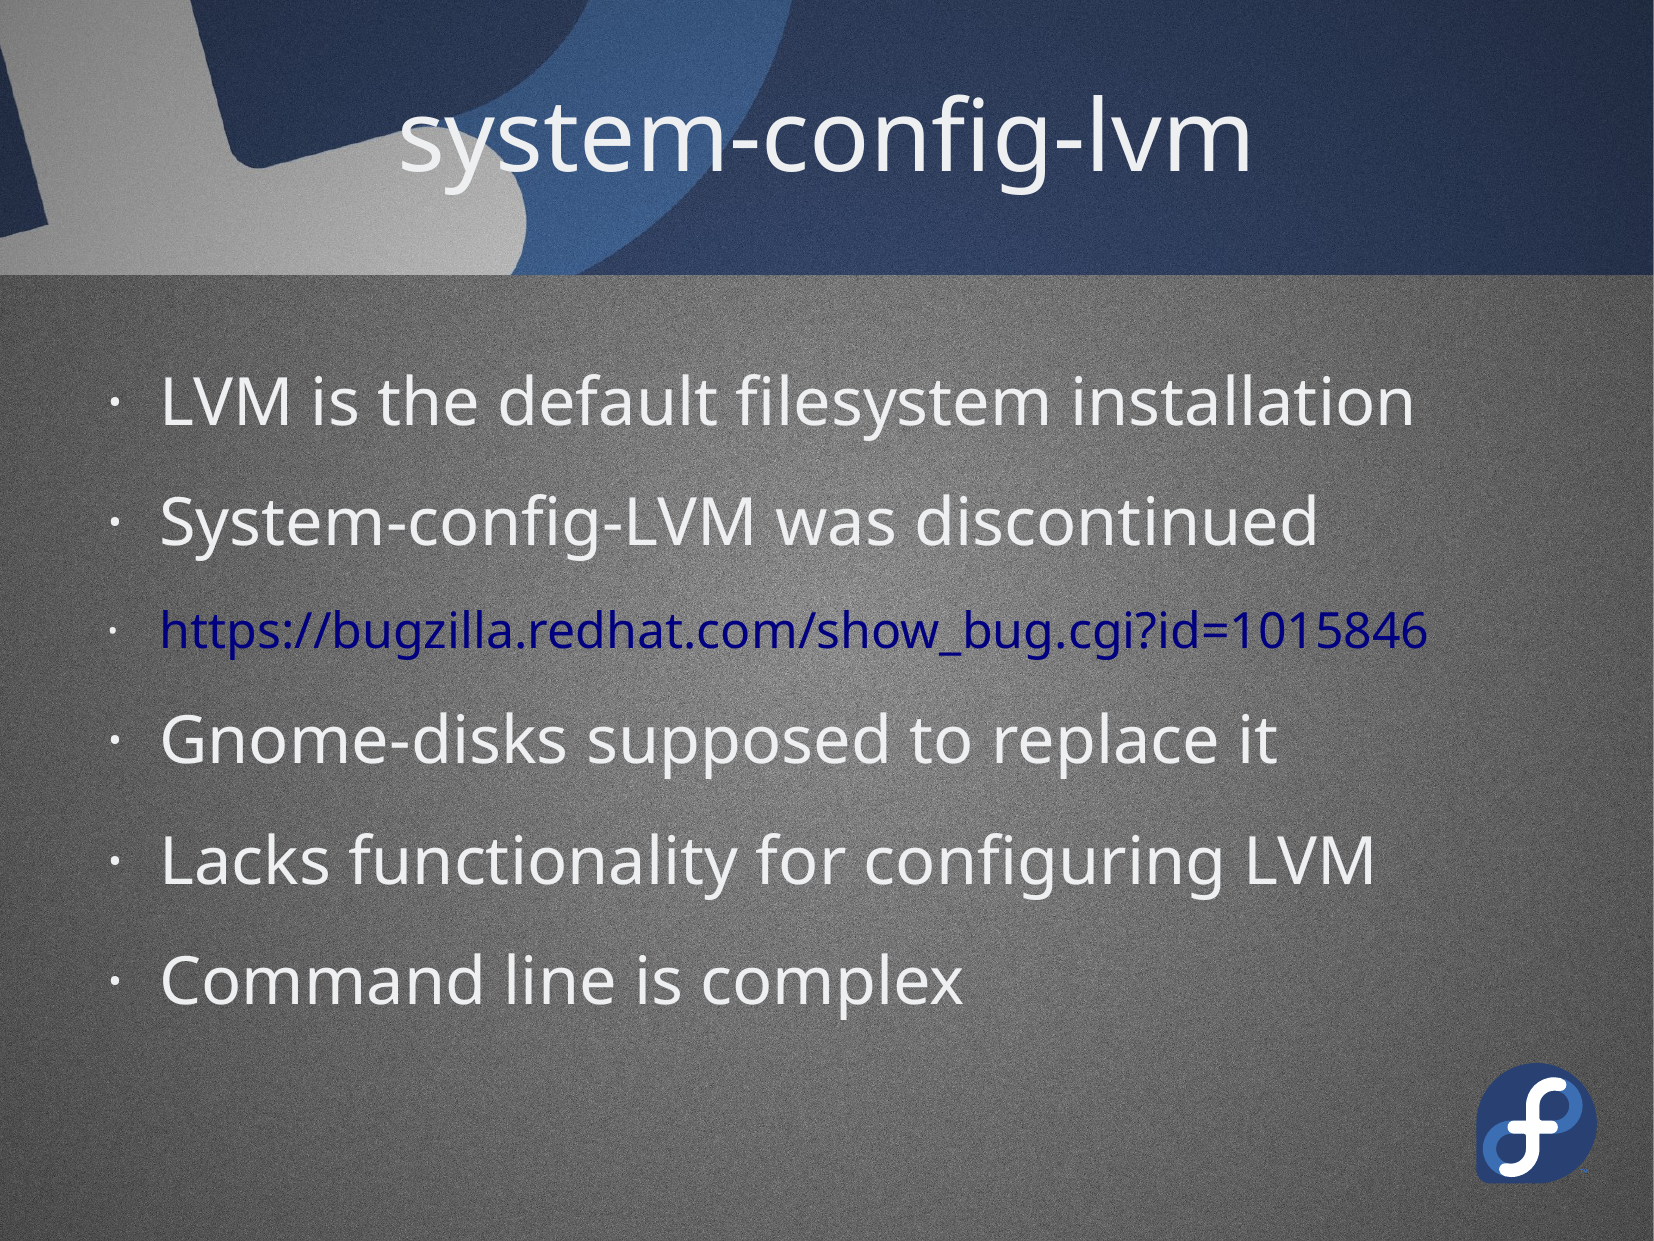

# system-config-lvm
LVM is the default filesystem installation
System-config-LVM was discontinued
https://bugzilla.redhat.com/show_bug.cgi?id=1015846
Gnome-disks supposed to replace it
Lacks functionality for configuring LVM
Command line is complex